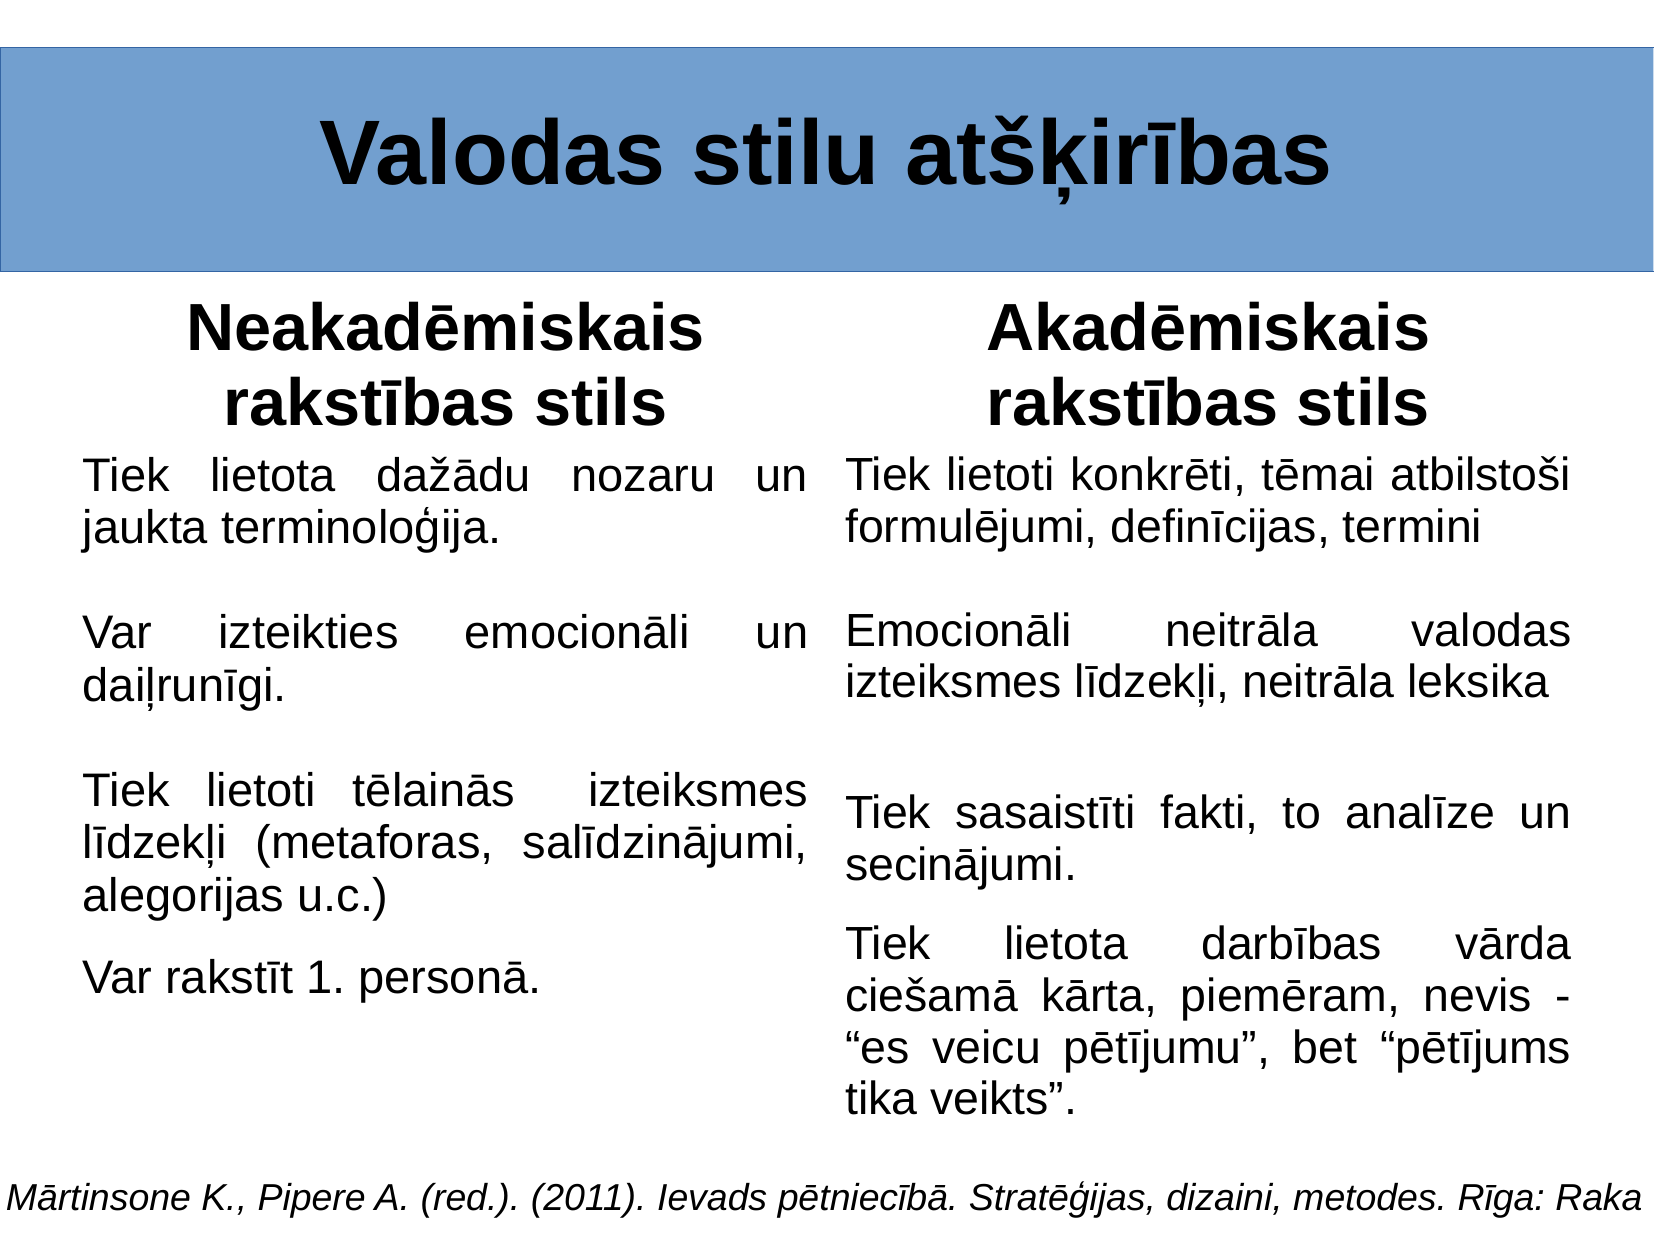

# Valodas stilu atšķirības
Neakadēmiskais rakstības stils
Akadēmiskais rakstības stils
Tiek lietota dažādu nozaru un jaukta terminoloģija.
Var izteikties emocionāli un daiļrunīgi.
Tiek lietoti tēlainās izteiksmes līdzekļi (metaforas, salīdzinājumi, alegorijas u.c.)
Var rakstīt 1. personā.
Tiek lietoti konkrēti, tēmai atbilstoši formulējumi, definīcijas, termini
Emocionāli neitrāla valodas izteiksmes līdzekļi, neitrāla leksika
Tiek sasaistīti fakti, to analīze un secinājumi.
Tiek lietota darbības vārda ciešamā kārta, piemēram, nevis - “es veicu pētījumu”, bet “pētījums tika veikts”.
Mārtinsone K., Pipere A. (red.). (2011). Ievads pētniecībā. Stratēģijas, dizaini, metodes. Rīga: Raka